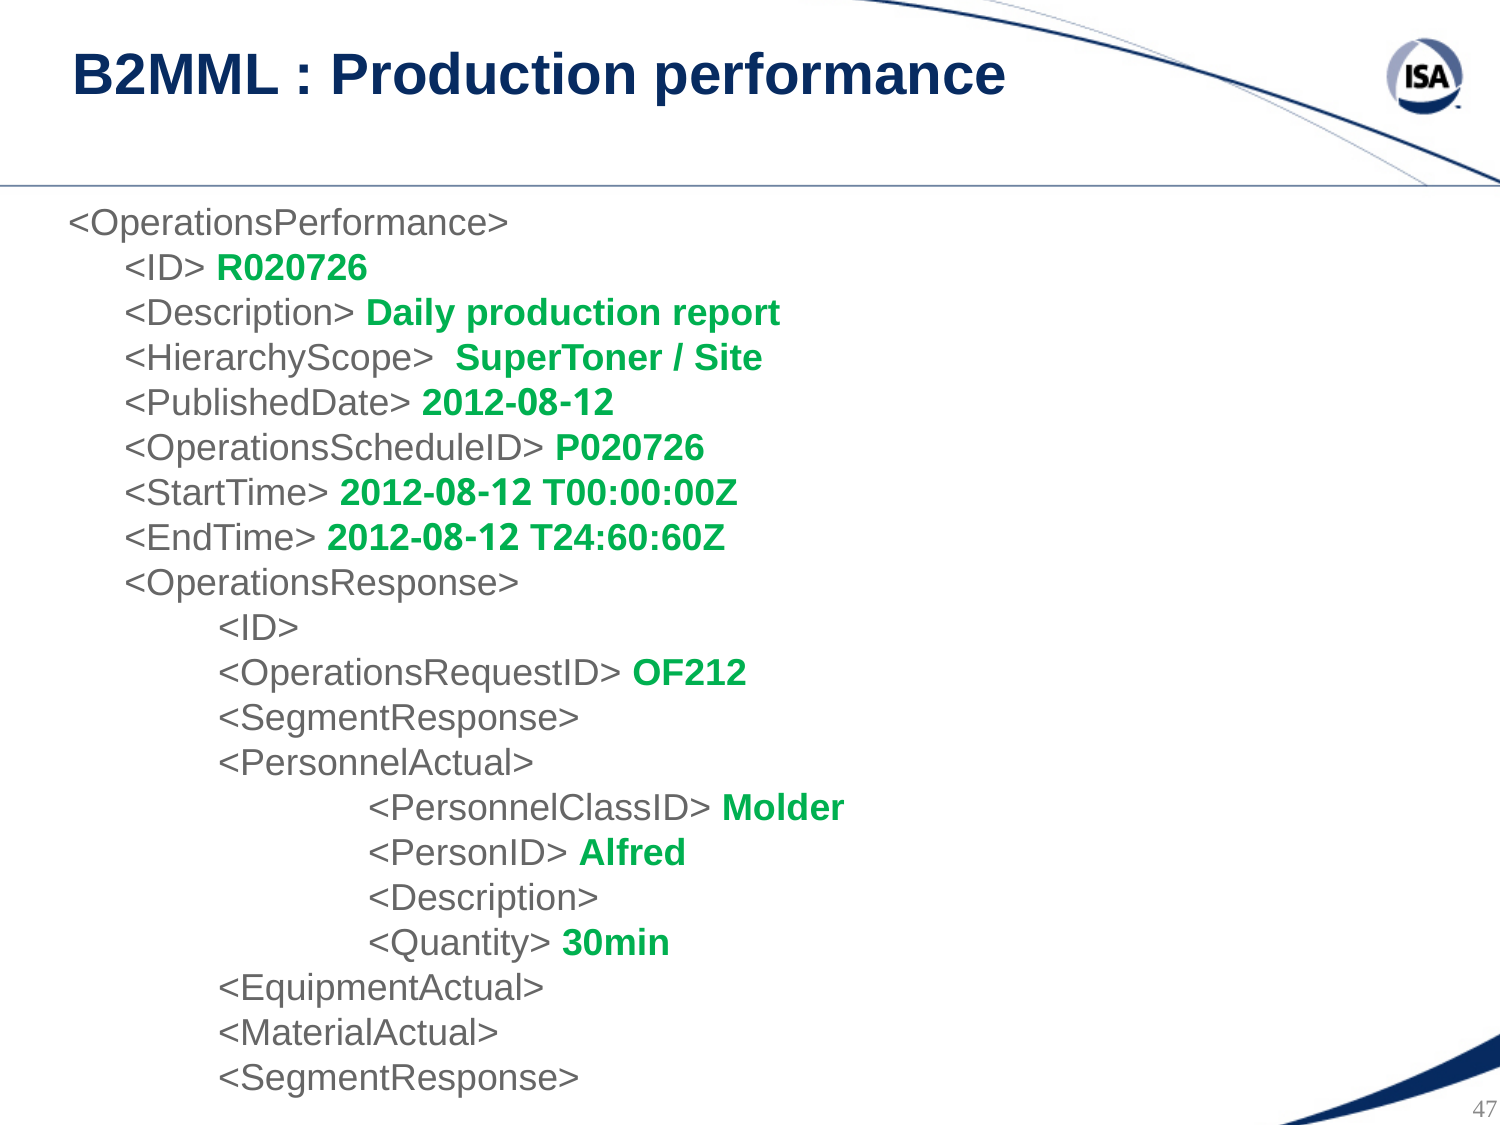

# B2MML : Production performance
<OperationsPerformance>
	<ID> R020726
	<Description> Daily production report
	<HierarchyScope> SuperToner / Site
	<PublishedDate> 2012-‏12‏-08‏
	<OperationsScheduleID> P020726
	<StartTime> 2012-‏12‏-08‏ T00:00:00Z
	<EndTime> 2012-‏12‏-08‏ T24:60:60Z
	<OperationsResponse>
		<ID>
		<OperationsRequestID> OF212
		<SegmentResponse>
		<PersonnelActual>
			<PersonnelClassID> Molder
			<PersonID> Alfred
			<Description>
			<Quantity> 30min
		<EquipmentActual>
		<MaterialActual>
		<SegmentResponse>